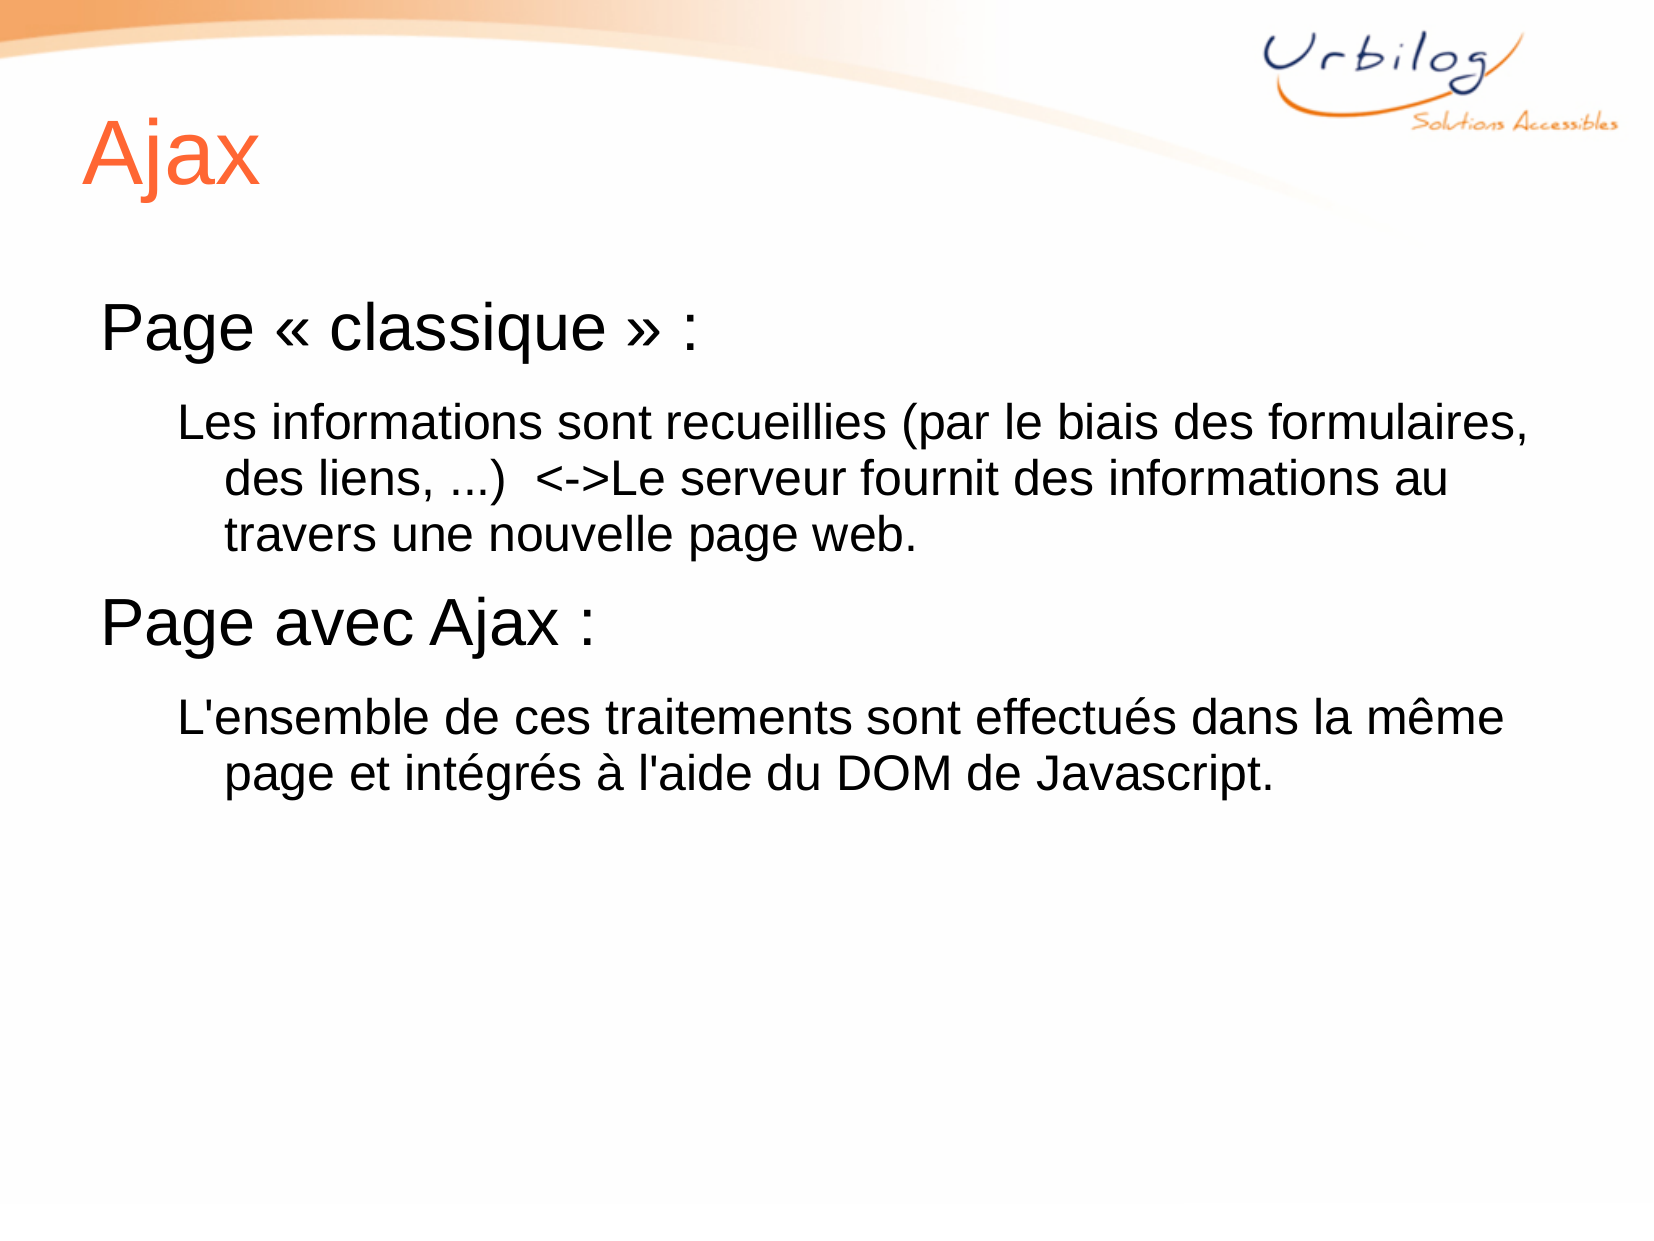

# Ajax
Page « classique » :
Les informations sont recueillies (par le biais des formulaires, des liens, ...) <->Le serveur fournit des informations au travers une nouvelle page web.
Page avec Ajax :
L'ensemble de ces traitements sont effectués dans la même page et intégrés à l'aide du DOM de Javascript.